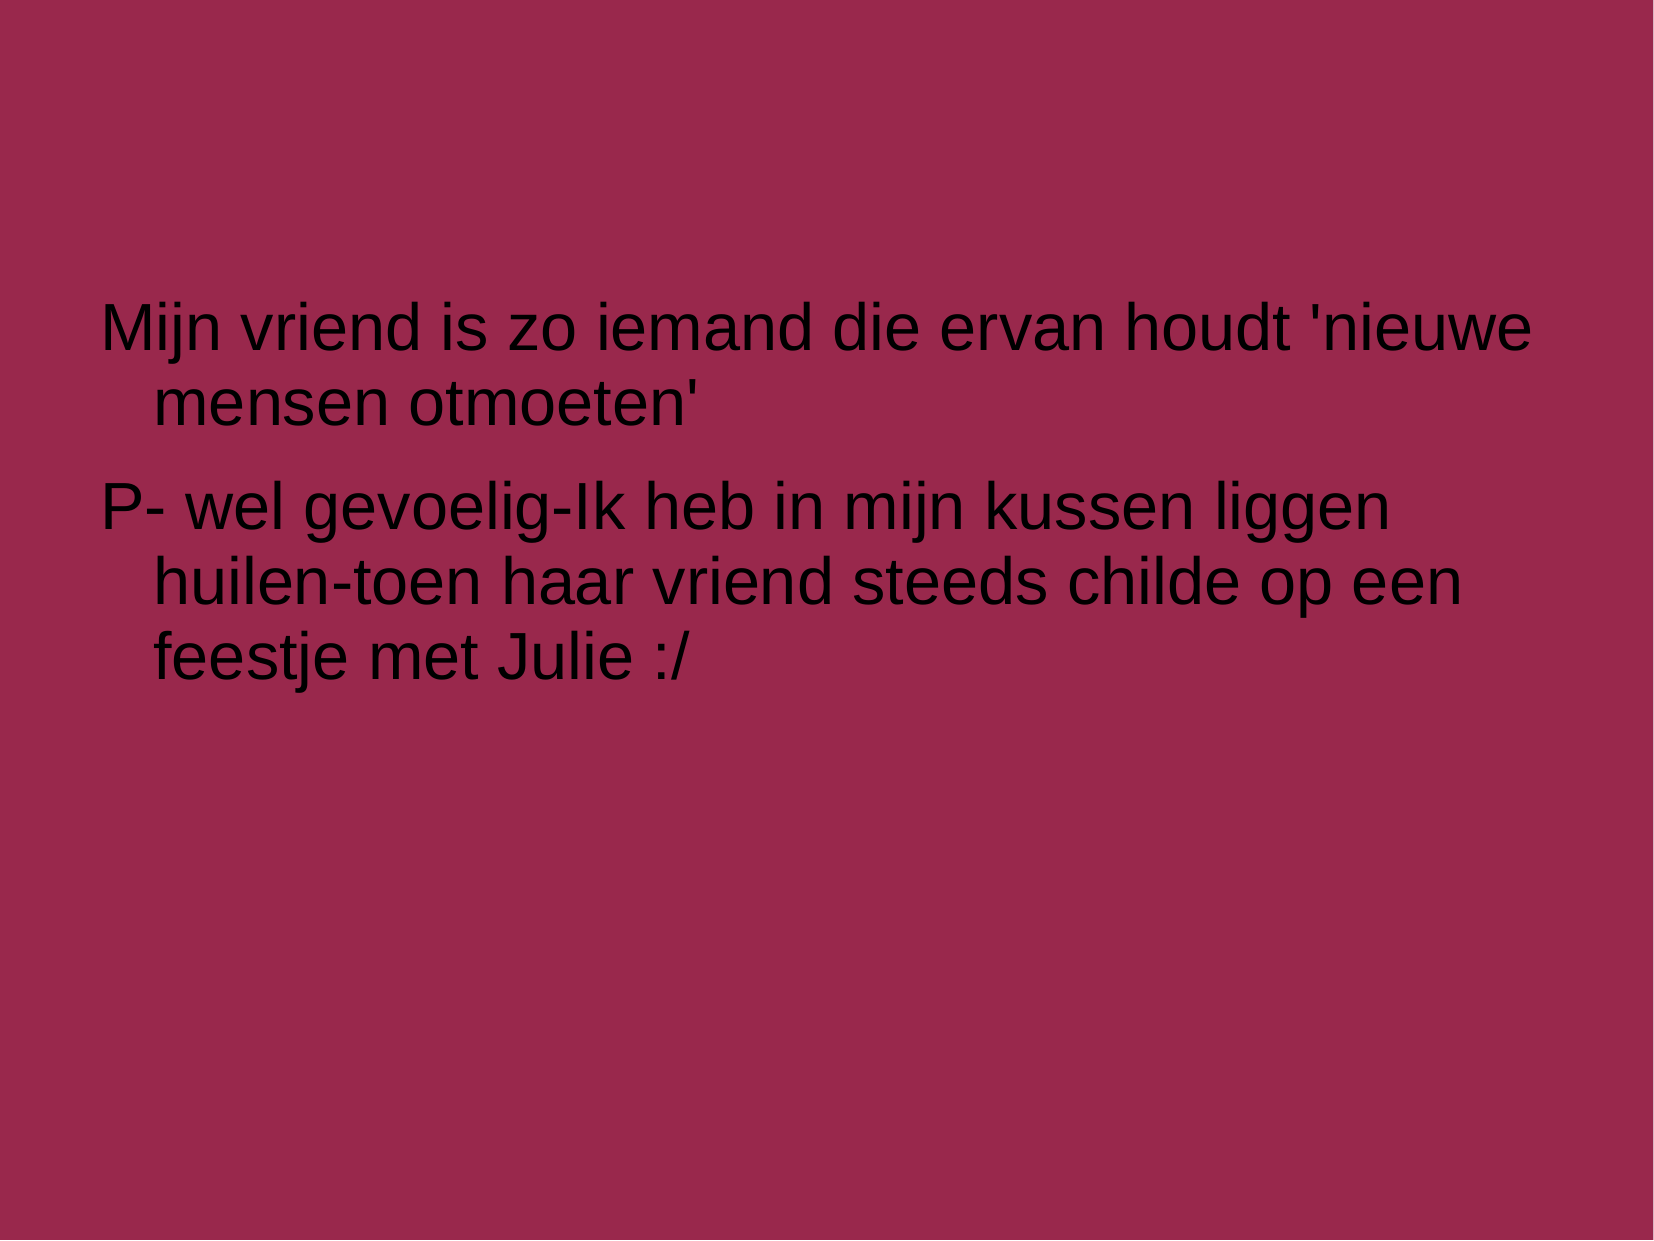

#
Mijn vriend is zo iemand die ervan houdt 'nieuwe mensen otmoeten'
P- wel gevoelig-Ik heb in mijn kussen liggen huilen-toen haar vriend steeds childe op een feestje met Julie :/